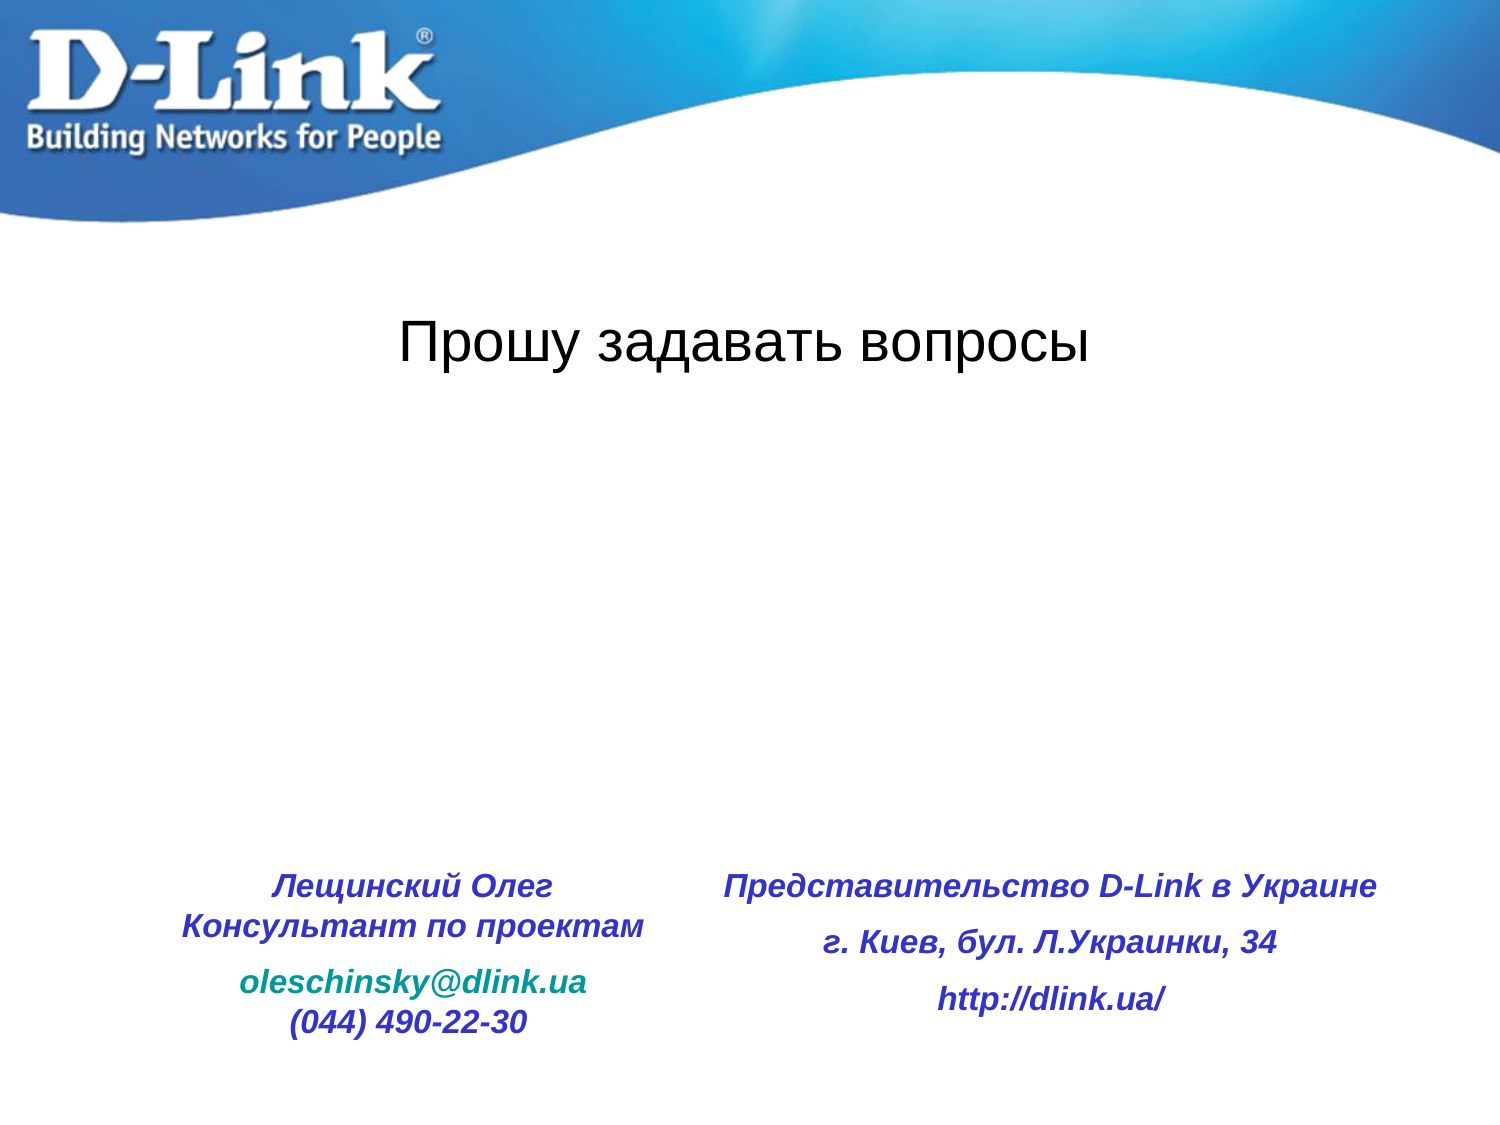

Прошу задавать вопросы
Лещинский Олег
Консультант по проектам
oleschinsky@dlink.ua
(044) 490-22-30
Представительство D-Link в Украине
г. Киев, бул. Л.Украинки, 34
http://dlink.ua/